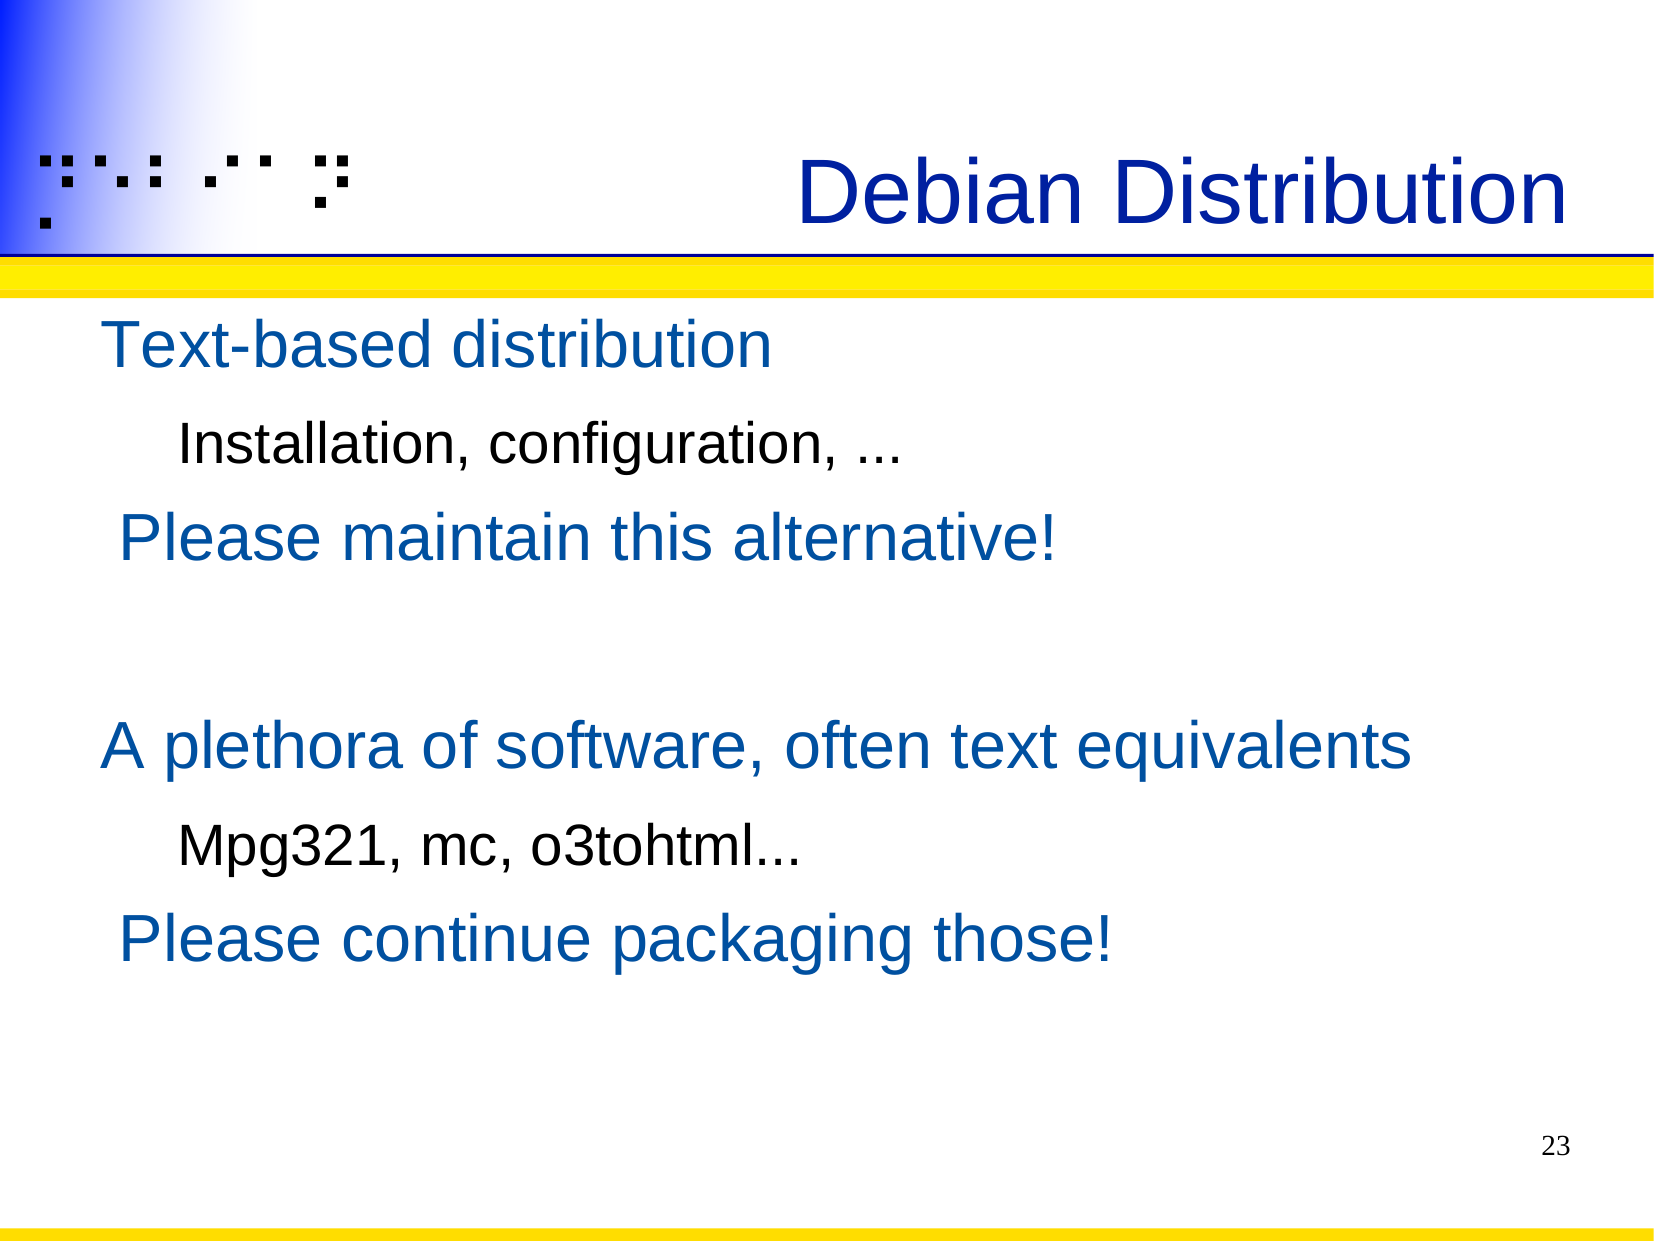

# Debian Distribution
Text-based distribution
Installation, configuration, ...
 Please maintain this alternative!
A plethora of software, often text equivalents
Mpg321, mc, o3tohtml...
 Please continue packaging those!
23